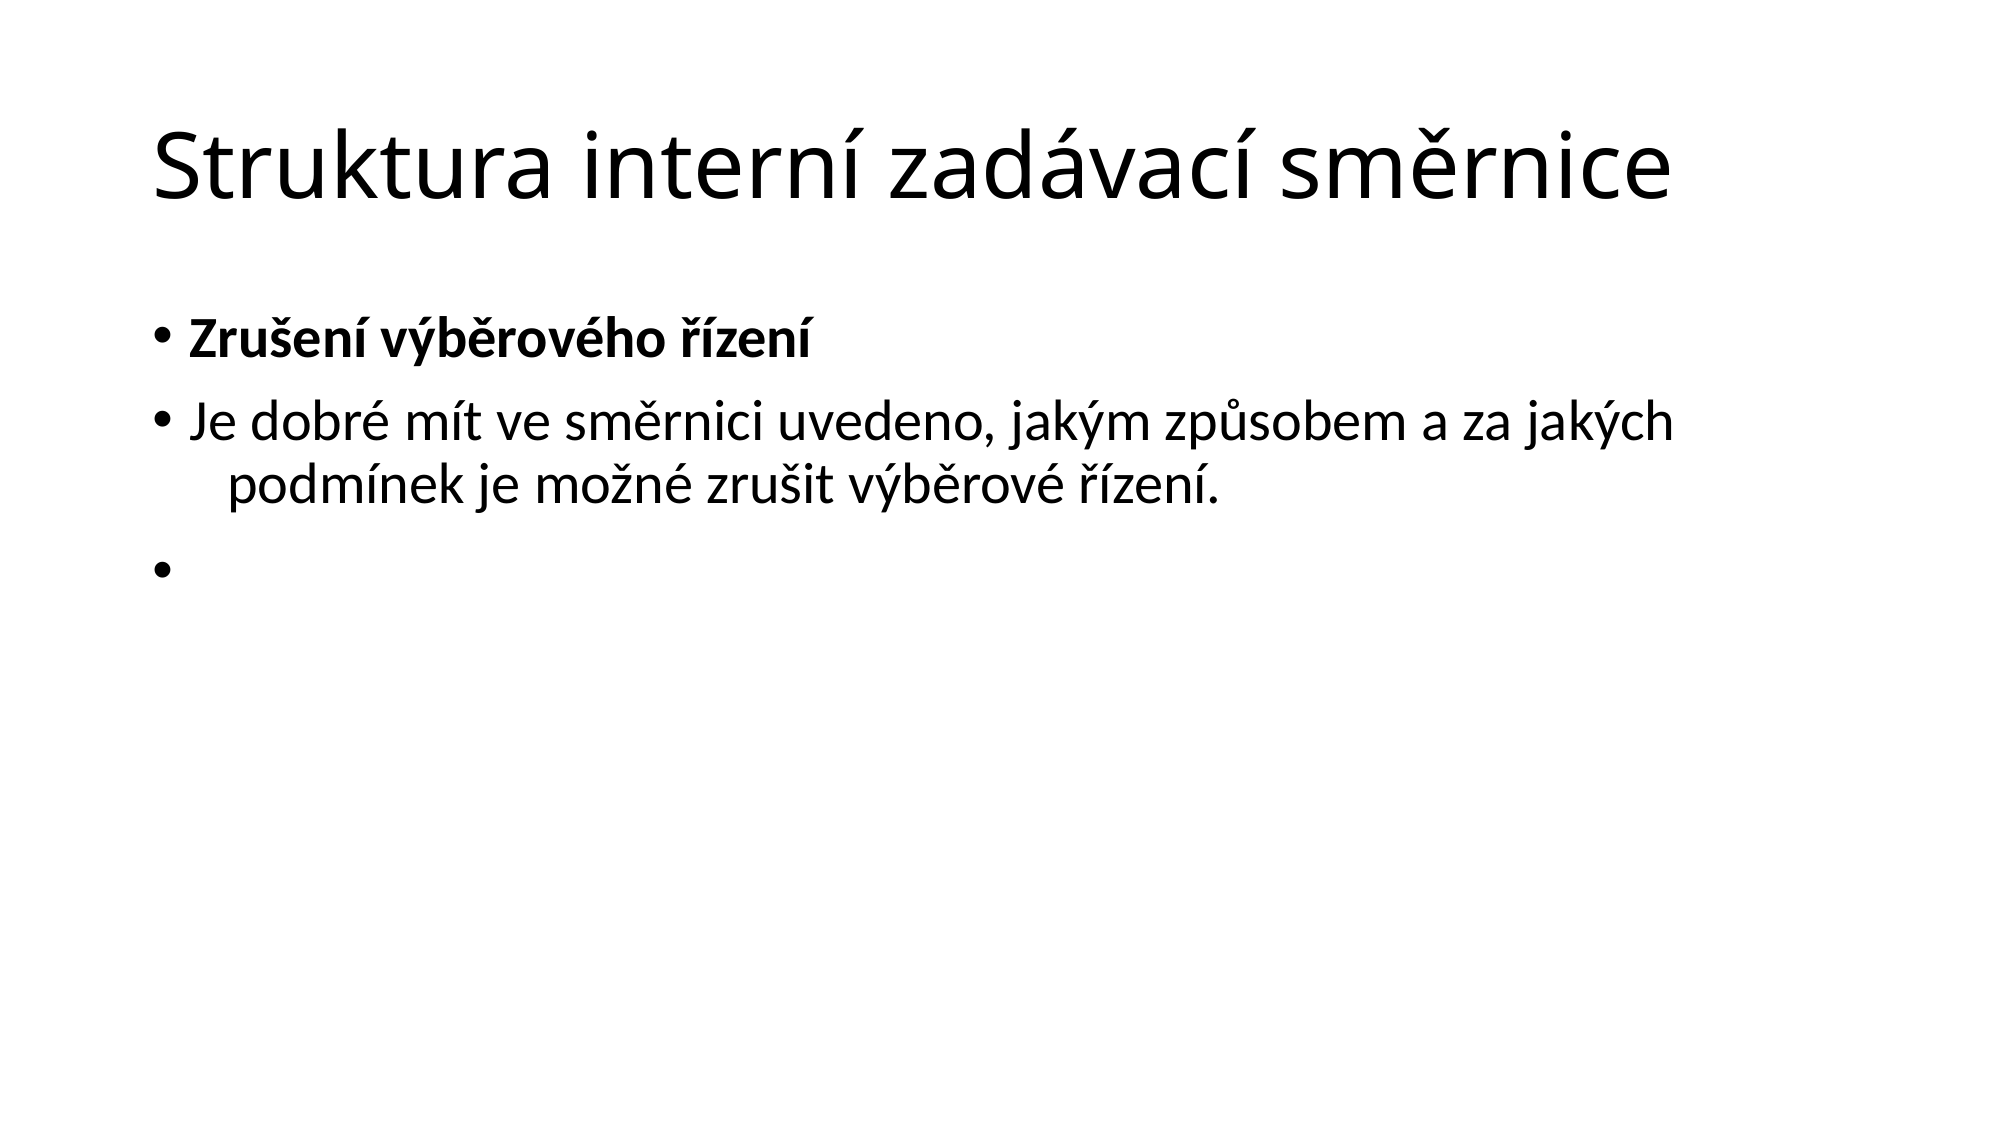

# Struktura interní zadávací směrnice
Zrušení výběrového řízení
Je dobré mít ve směrnici uvedeno, jakým způsobem a za jakých podmínek je možné zrušit výběrové řízení.